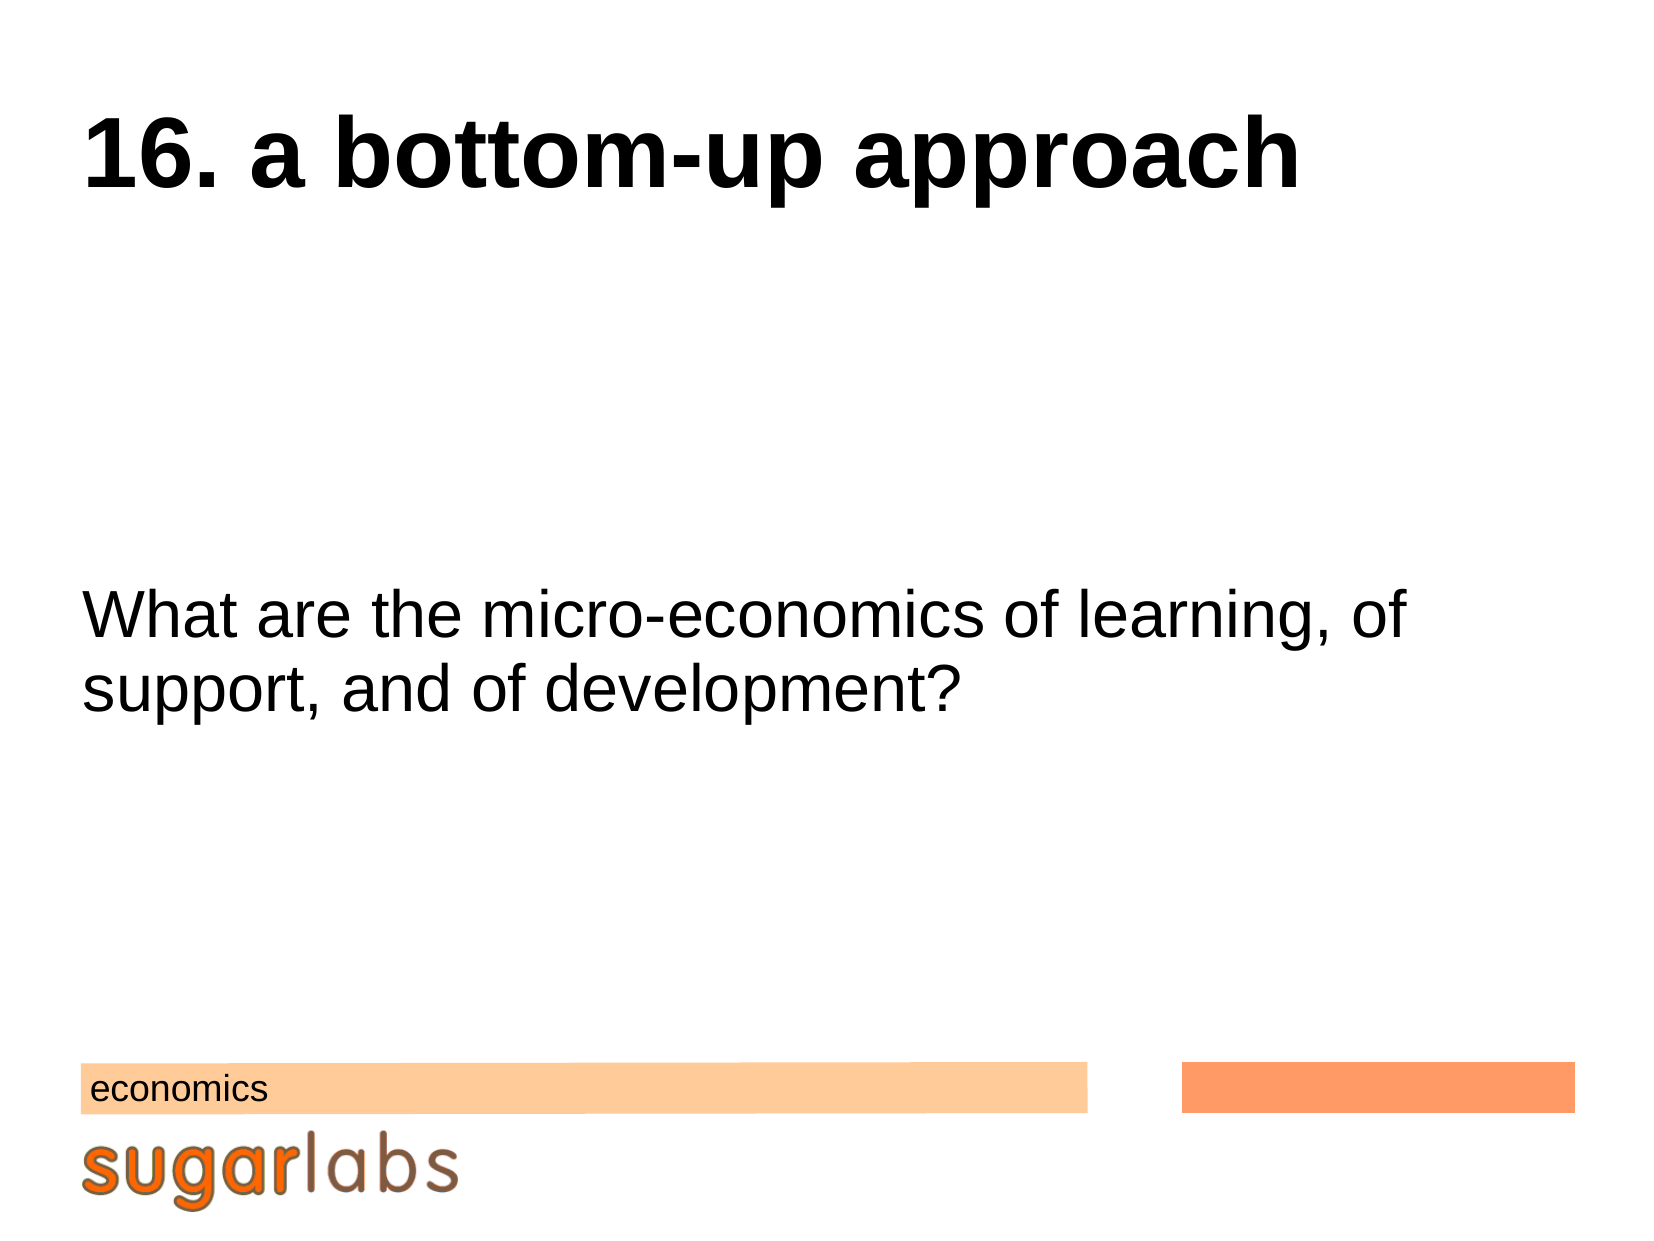

# 16. a bottom-up approach
What are the micro-economics of learning, of support, and of development?
economics